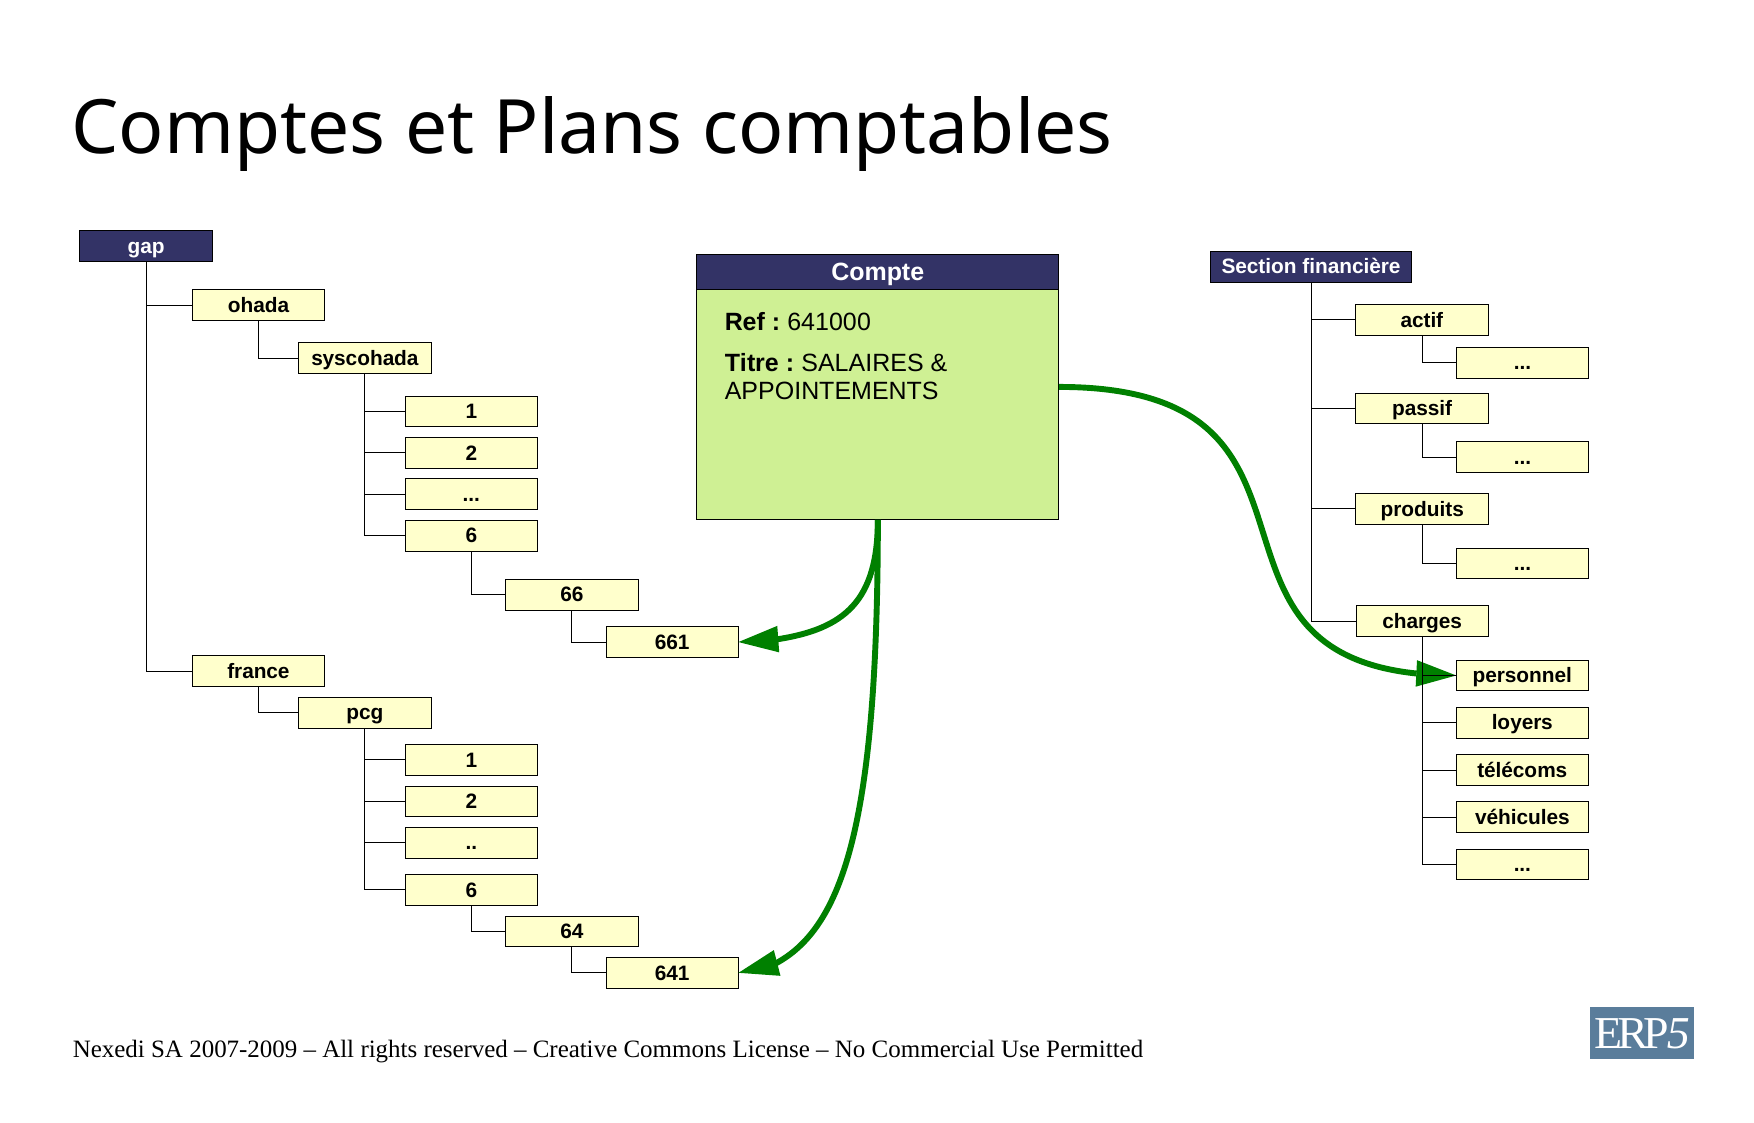

# Comptes et Plans comptables
gap
Section financière
Compte
ohada
actif
Ref : 641000
syscohada
...
Titre : SALAIRES & APPOINTEMENTS
passif
1
2
...
...
produits
6
...
66
charges
661
france
personnel
pcg
loyers
1
télécoms
2
véhicules
..
...
6
64
641